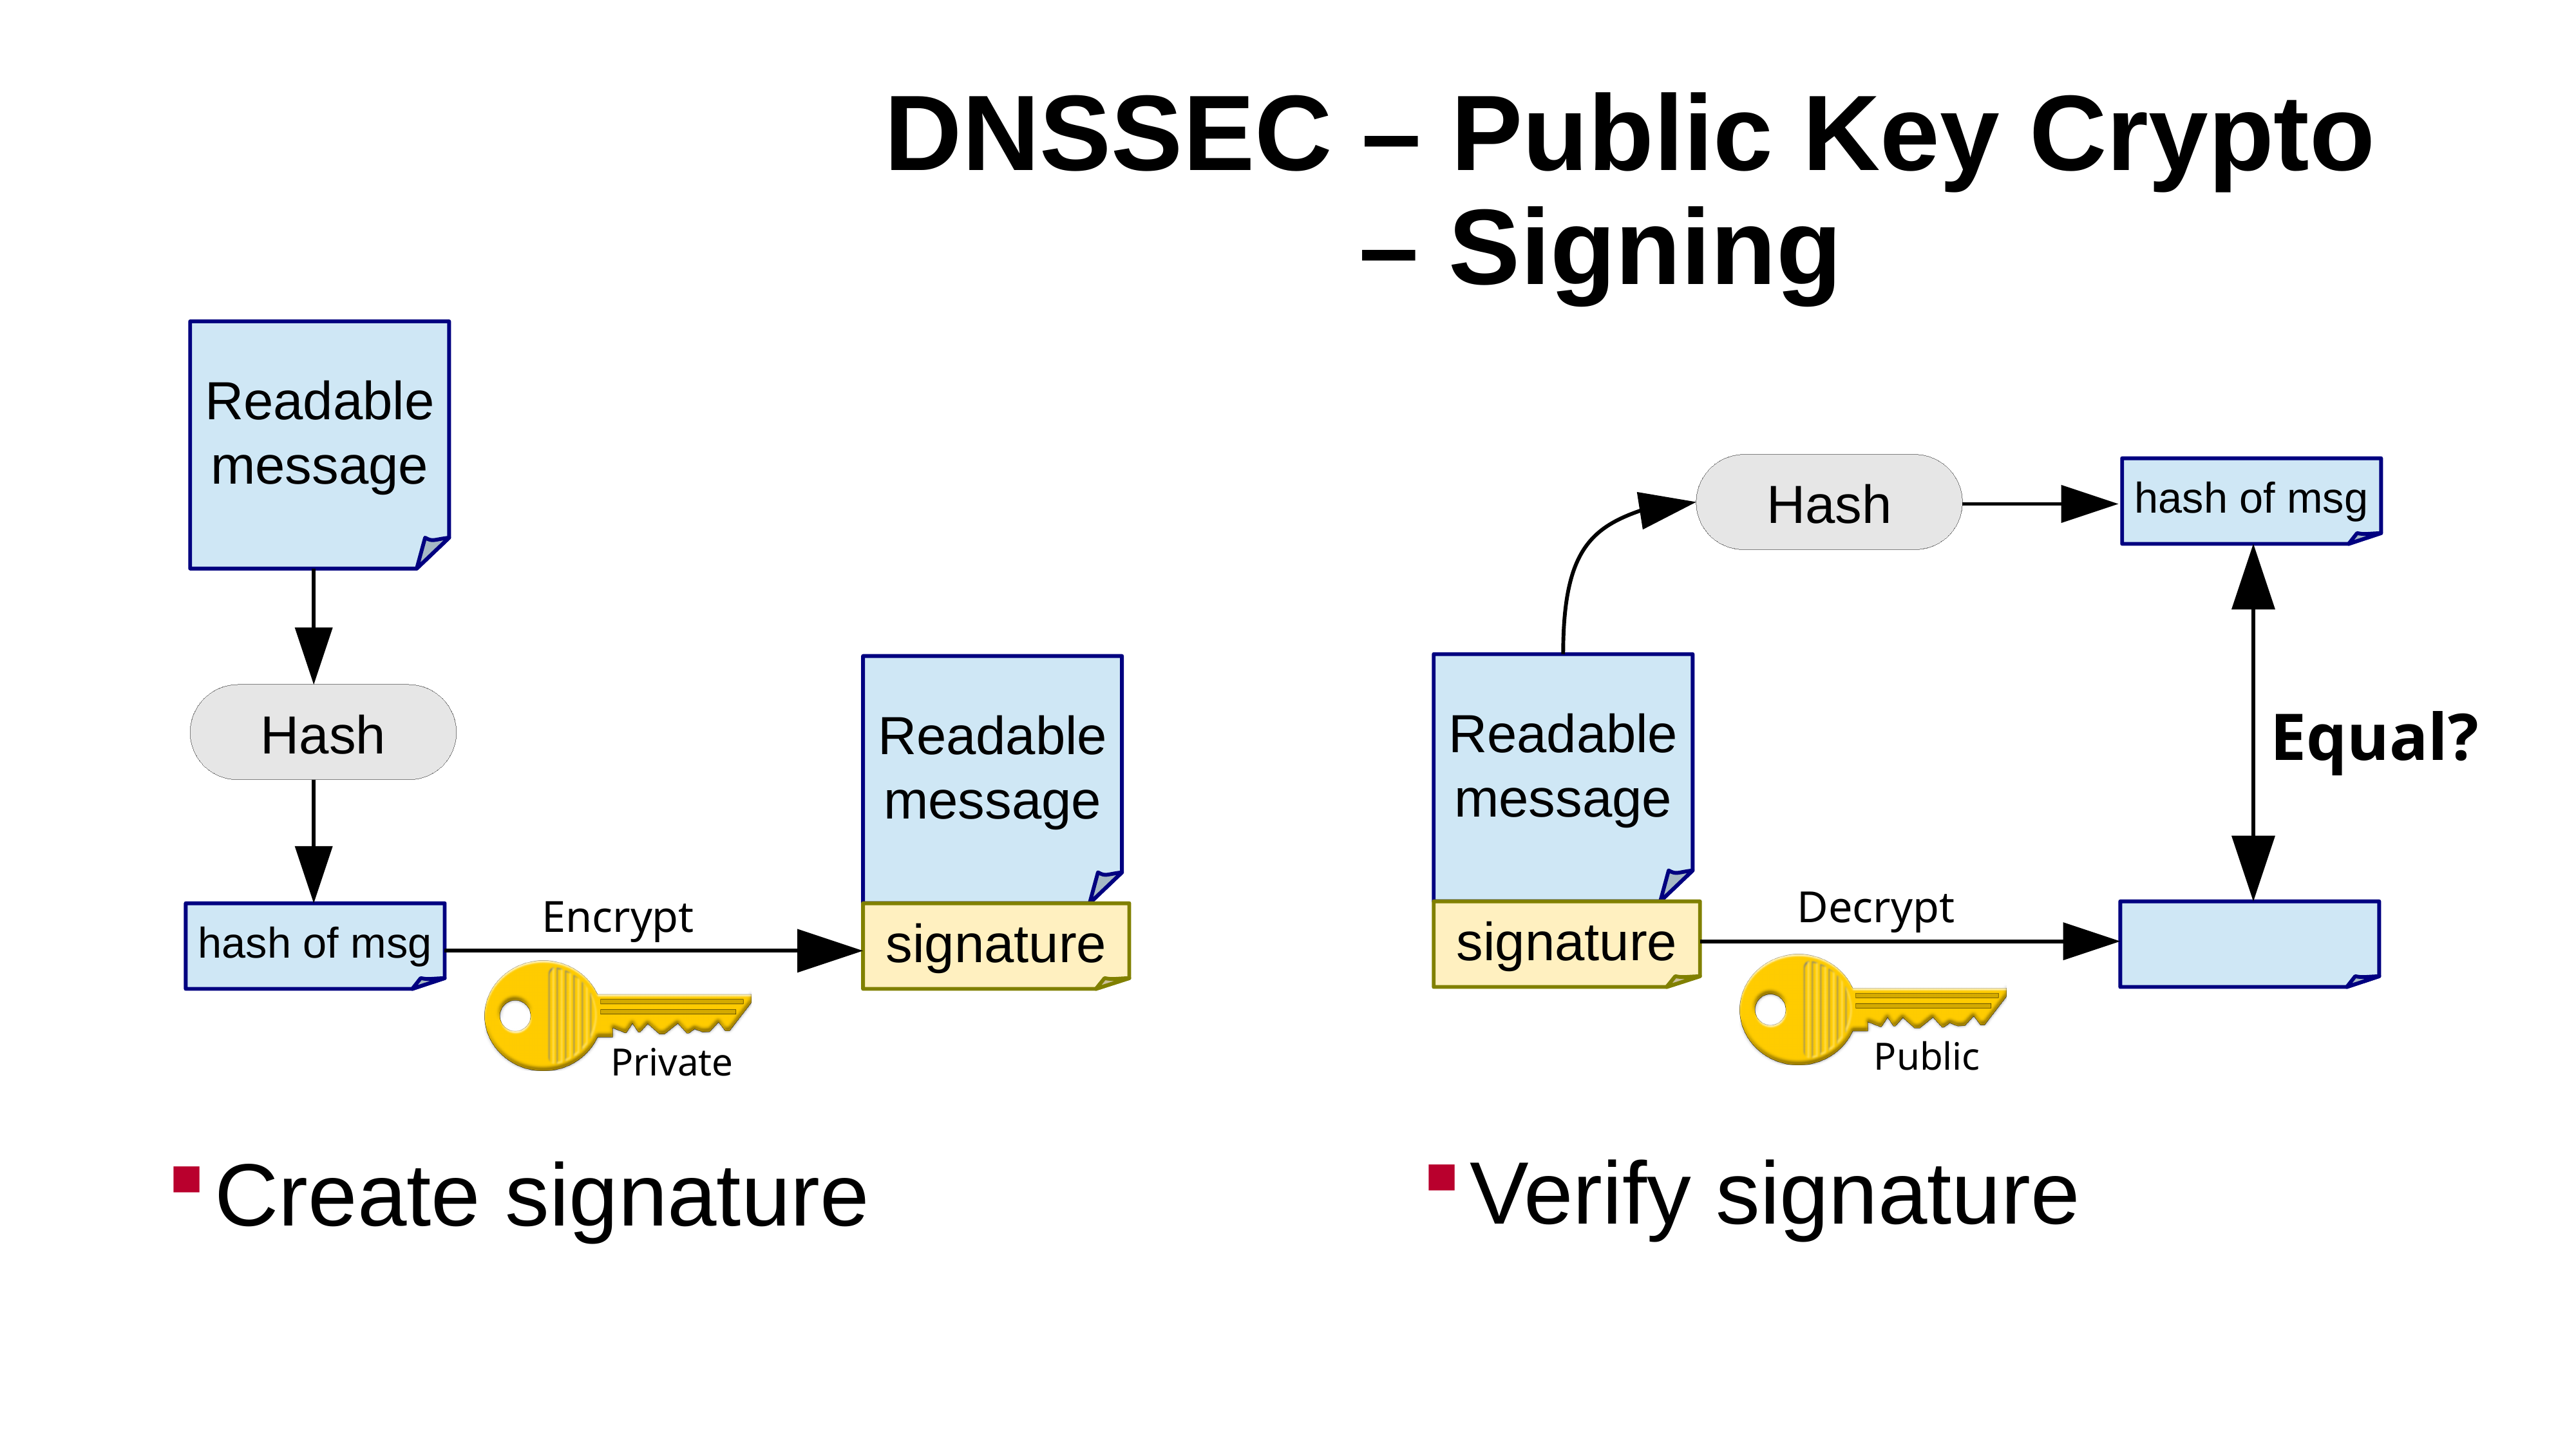

# DNSSEC – Public Key Crypto
– Signing
Readable
message
Hash
hash of msg
Readable
message
Readable
message
Hash
Equal?
Decrypt
Encrypt
signature
hash of msg
signature
 Public
 Private
Verify signature
Create signature